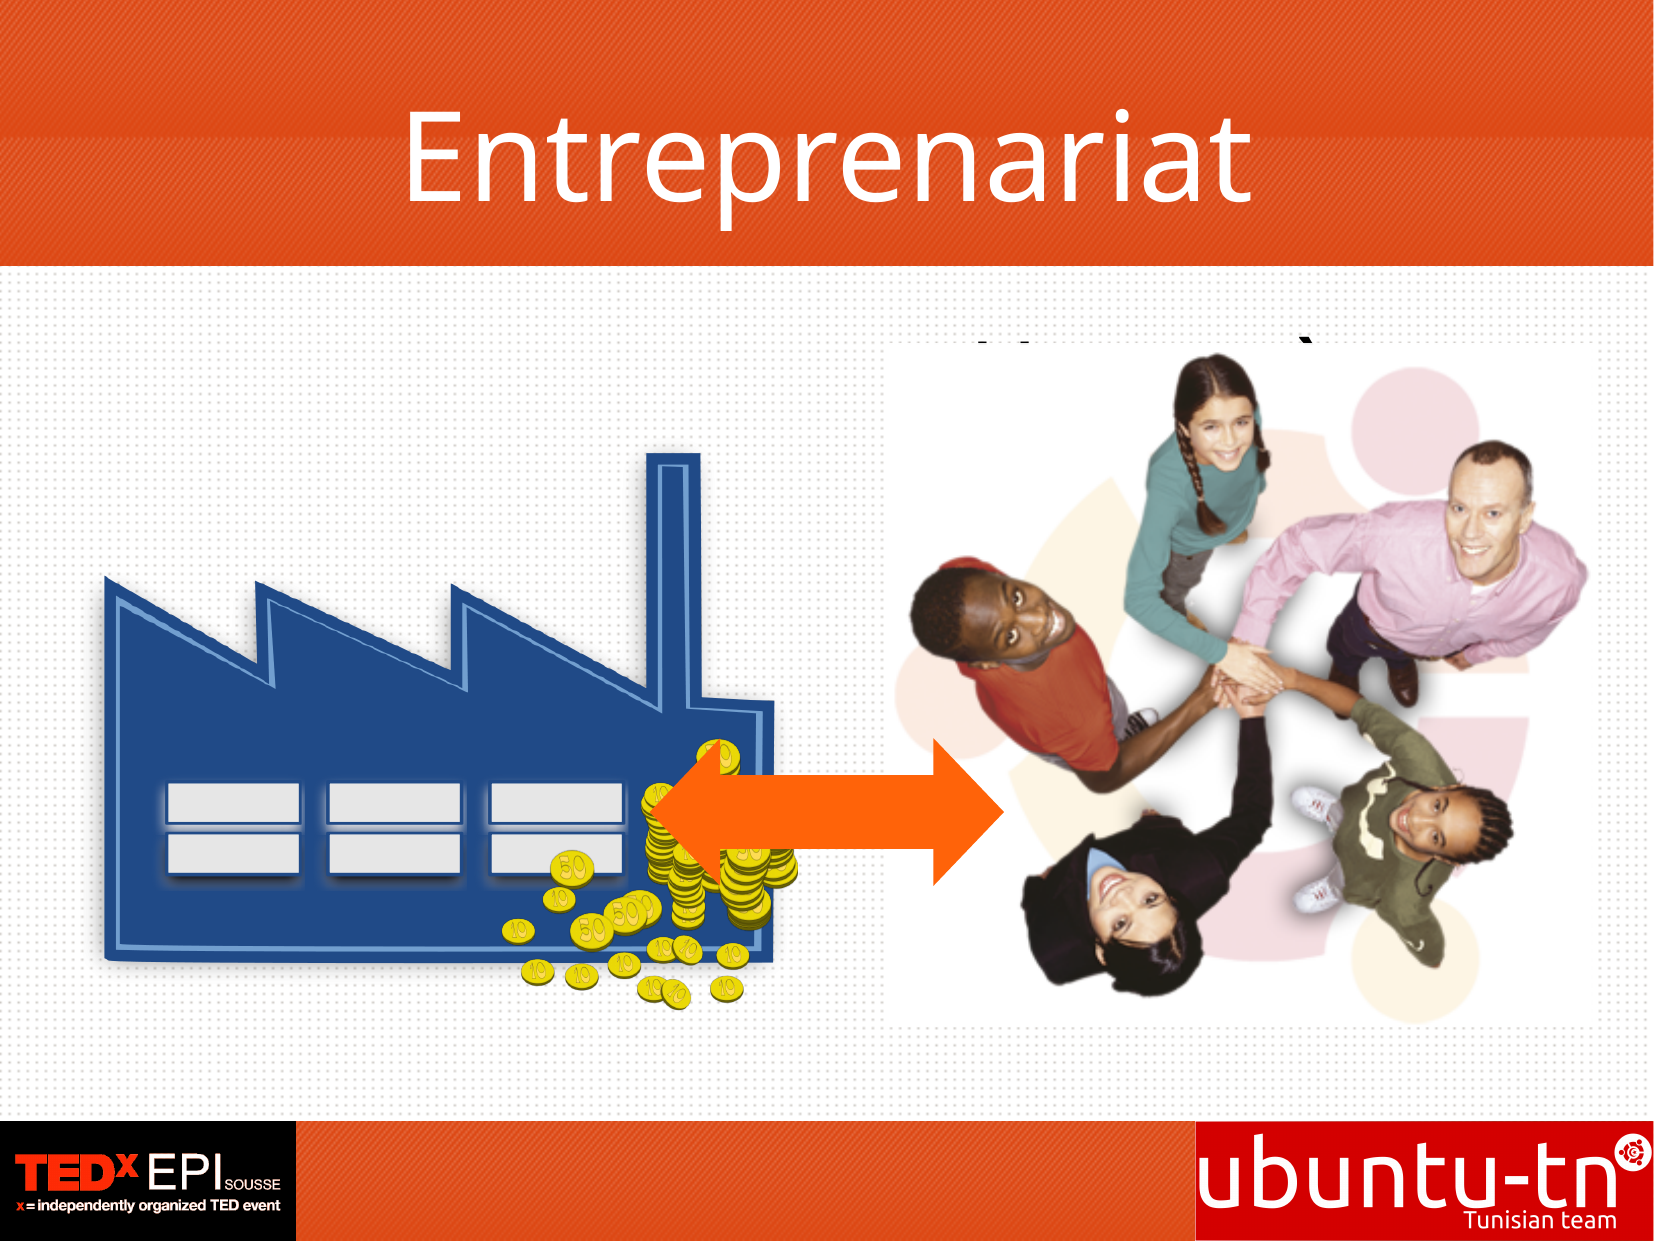

# Entreprenariat
Un système d'exploitation composé de
Logiciels Libres